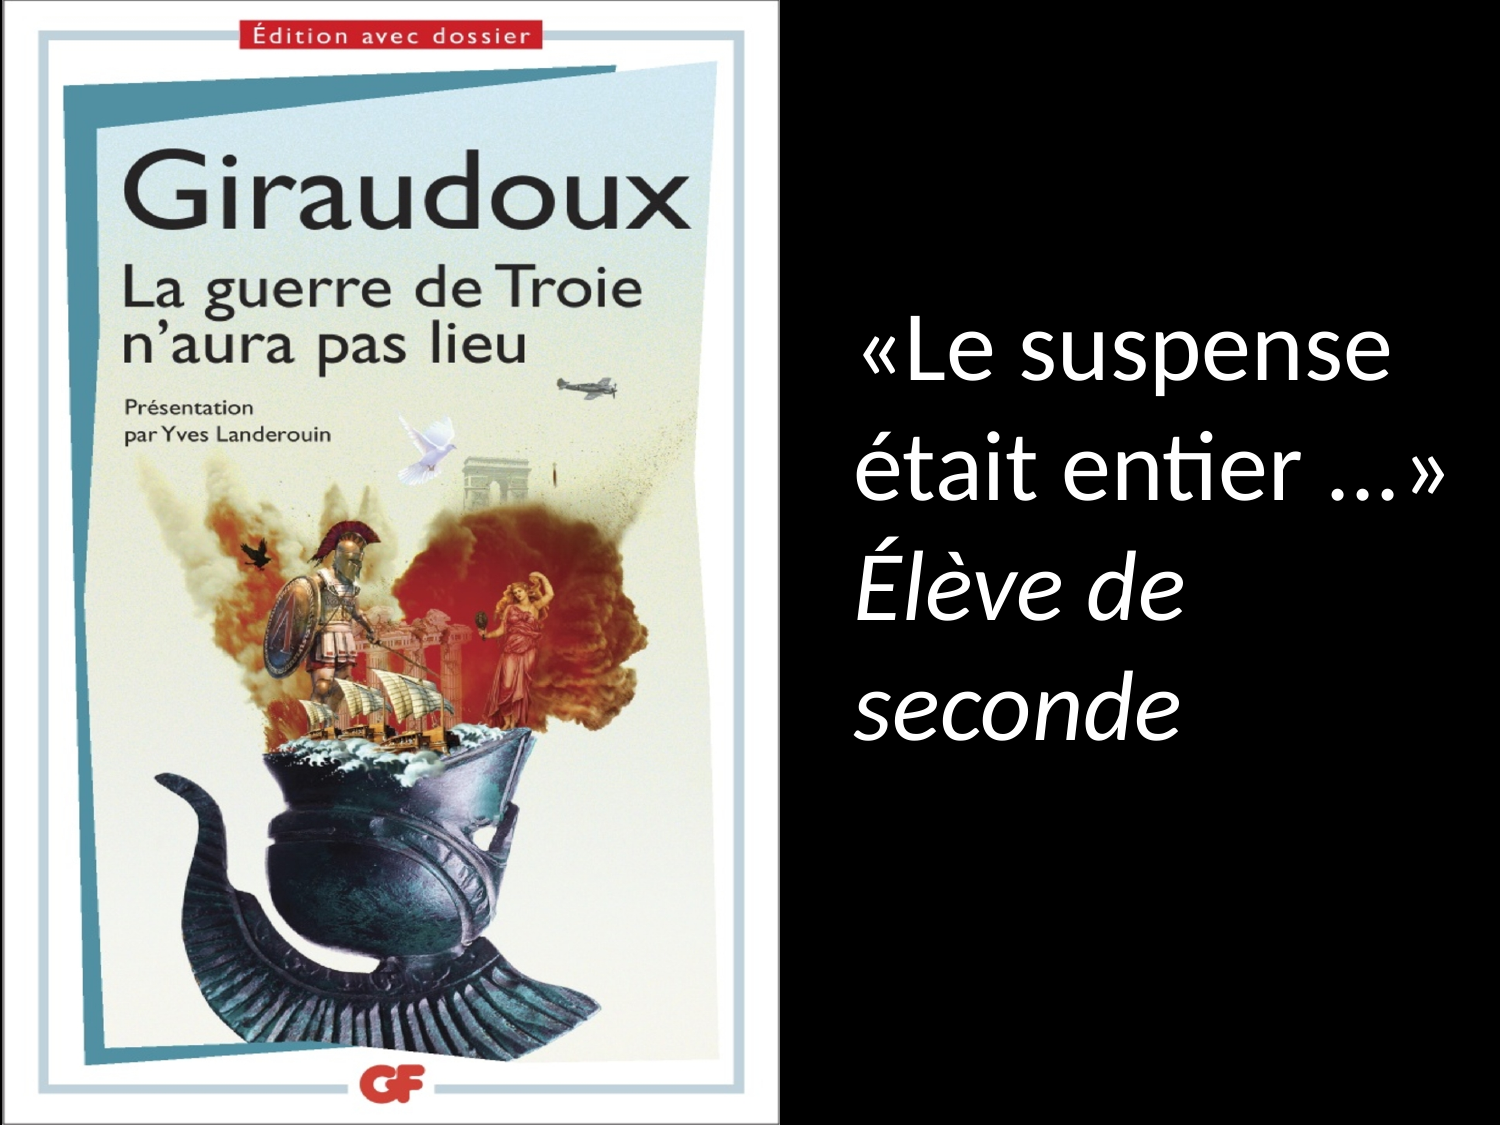

«Le suspense était entier ...»
Élève de seconde